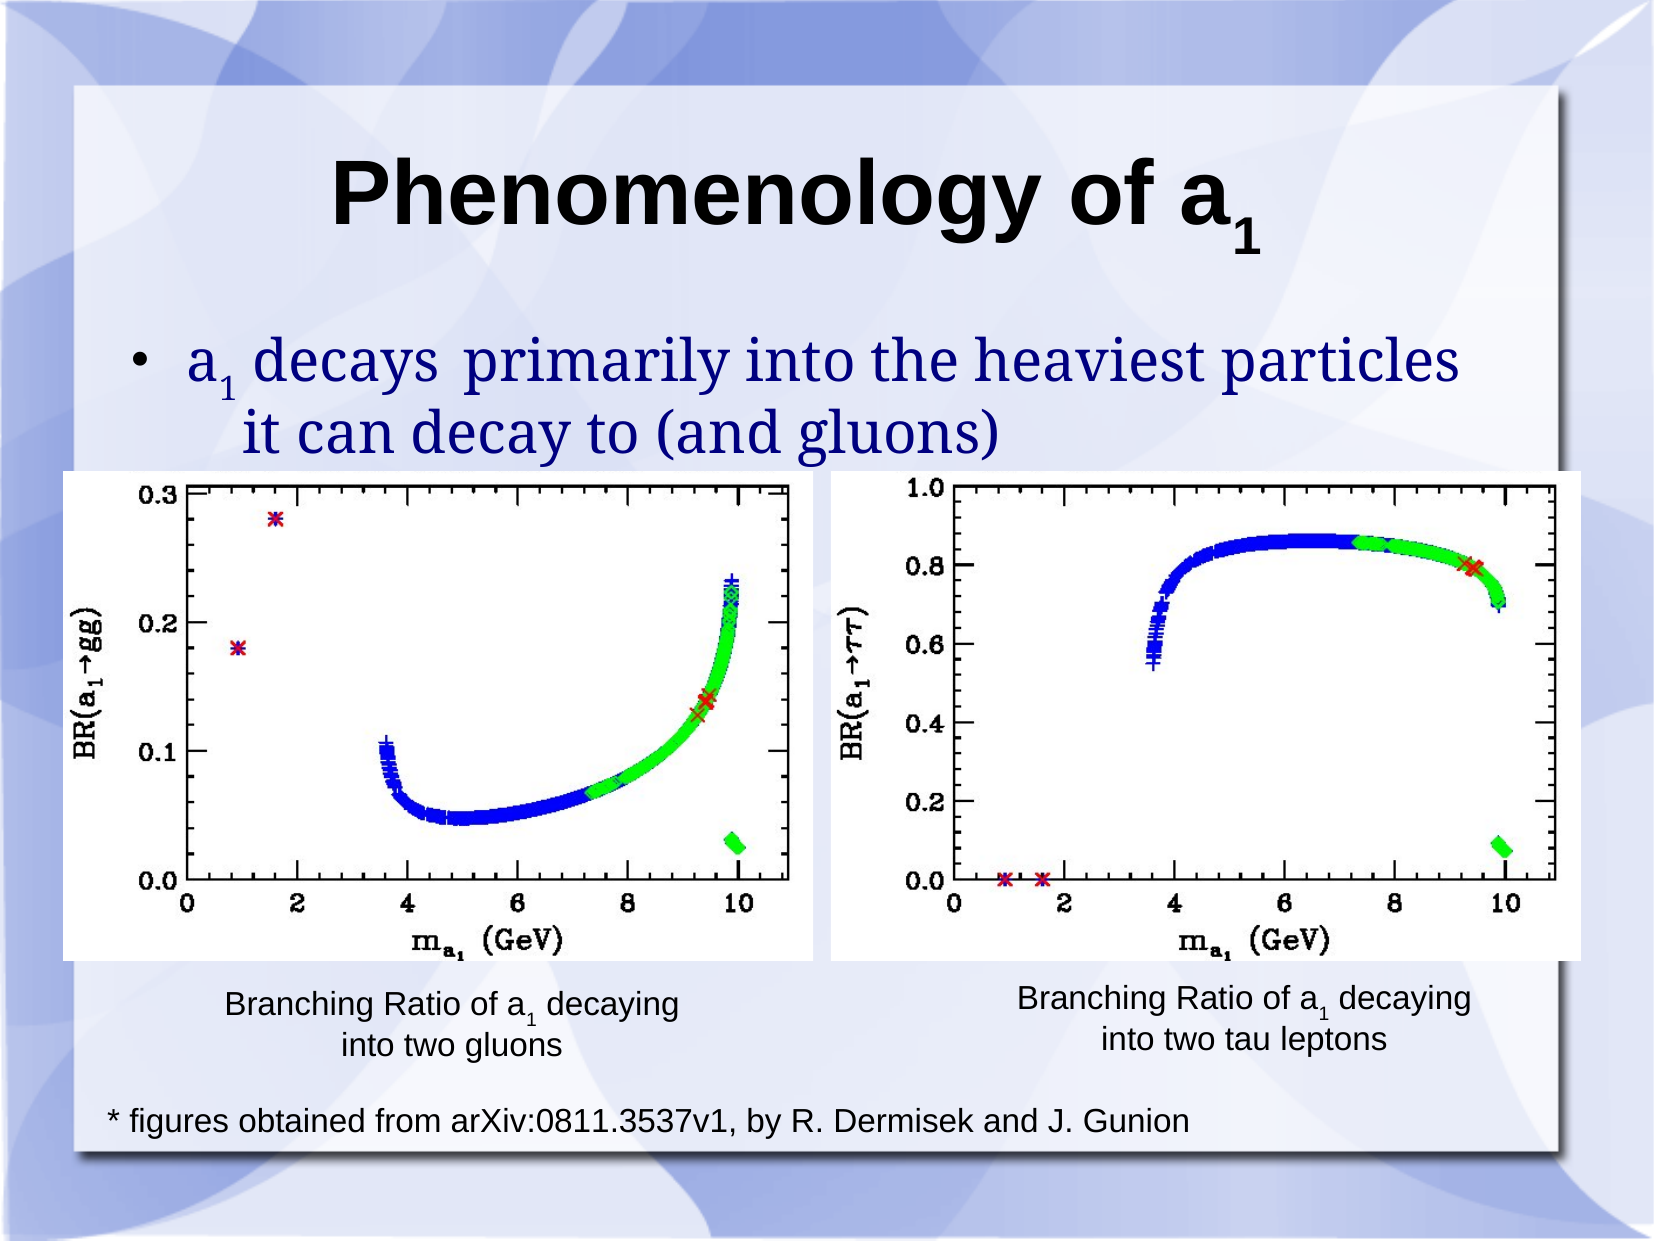

# Phenomenology of a1
a1 decays primarily into the heaviest particles it can decay to (and gluons)
Branching Ratio of a1 decaying into two tau leptons
Branching Ratio of a1 decaying into two gluons
* figures obtained from arXiv:0811.3537v1, by R. Dermisek and J. Gunion